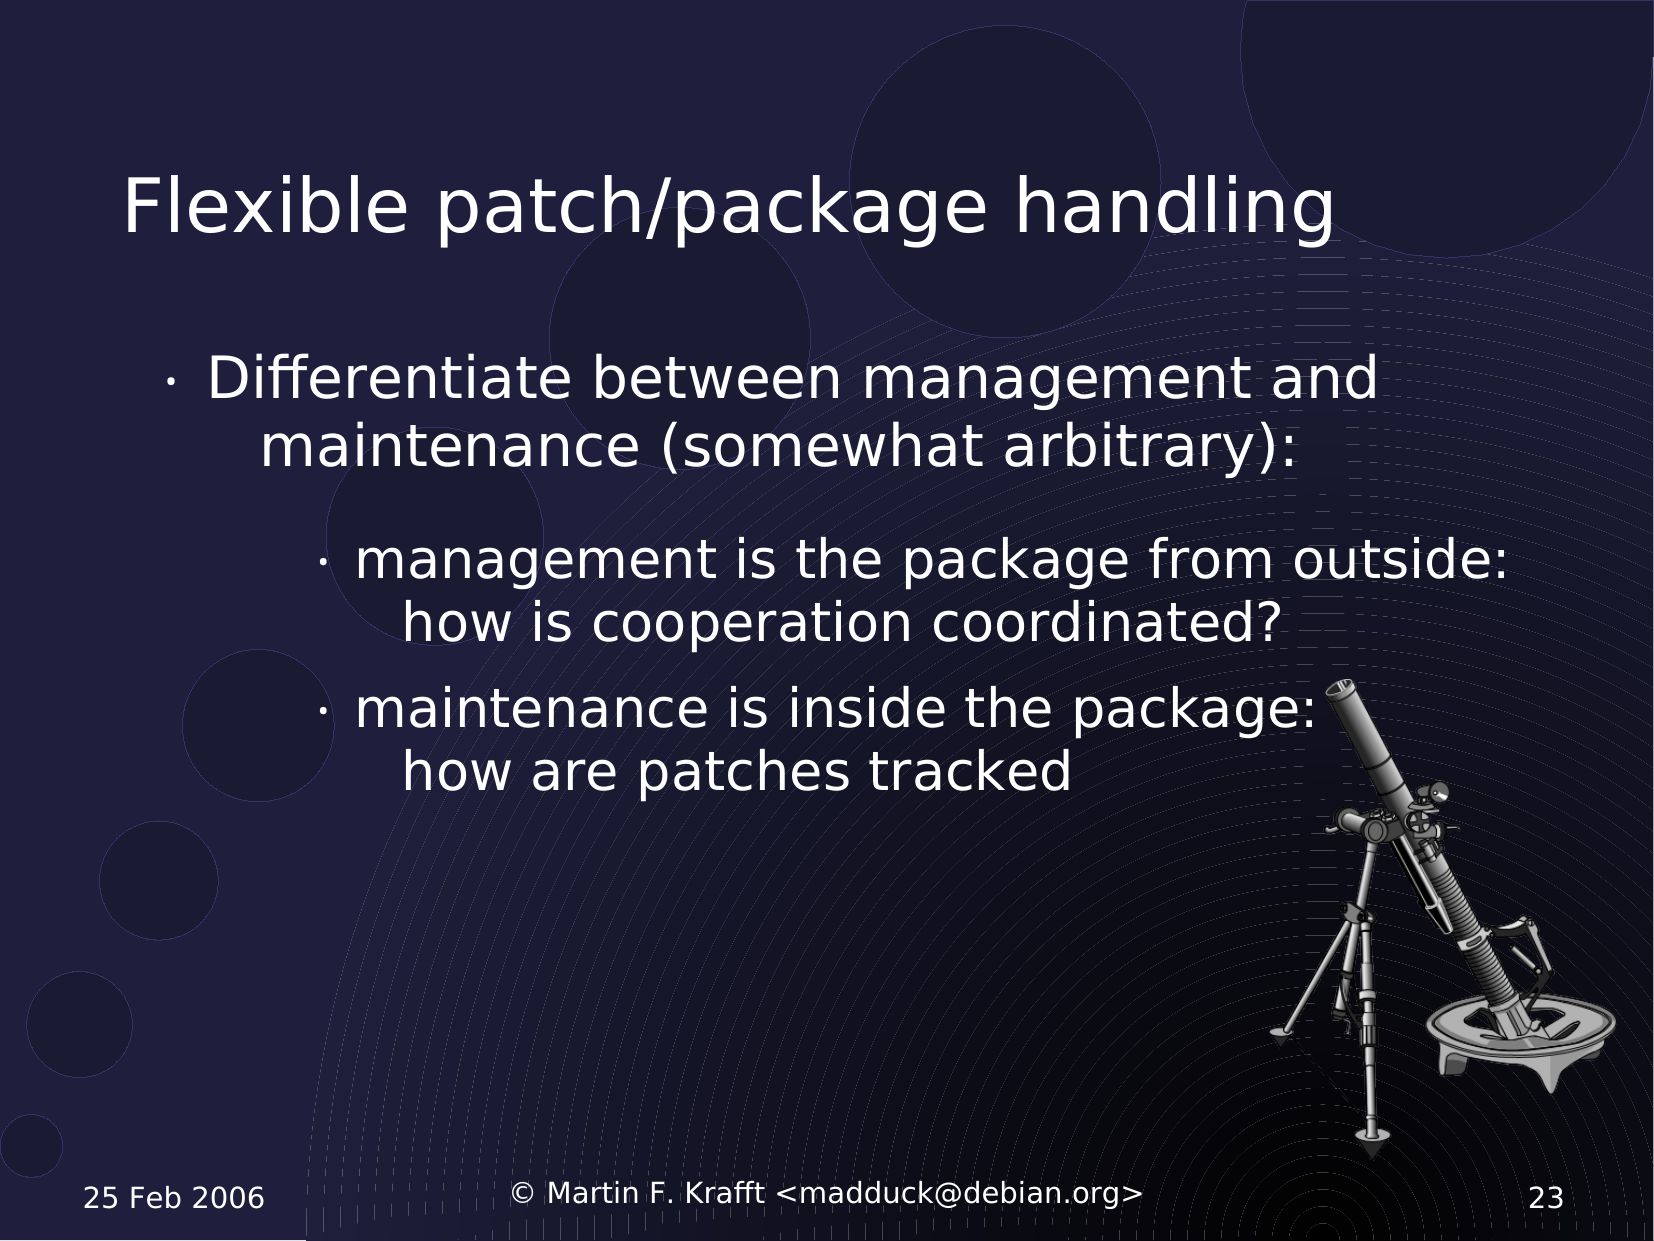

# Flexible patch/package handling
Differentiate between management and maintenance (somewhat arbitrary):
management is the package from outside:
how is cooperation coordinated?
maintenance is inside the package:
how are patches tracked
© Martin F. Krafft <madduck@debian.org>
25 Feb 2006
23